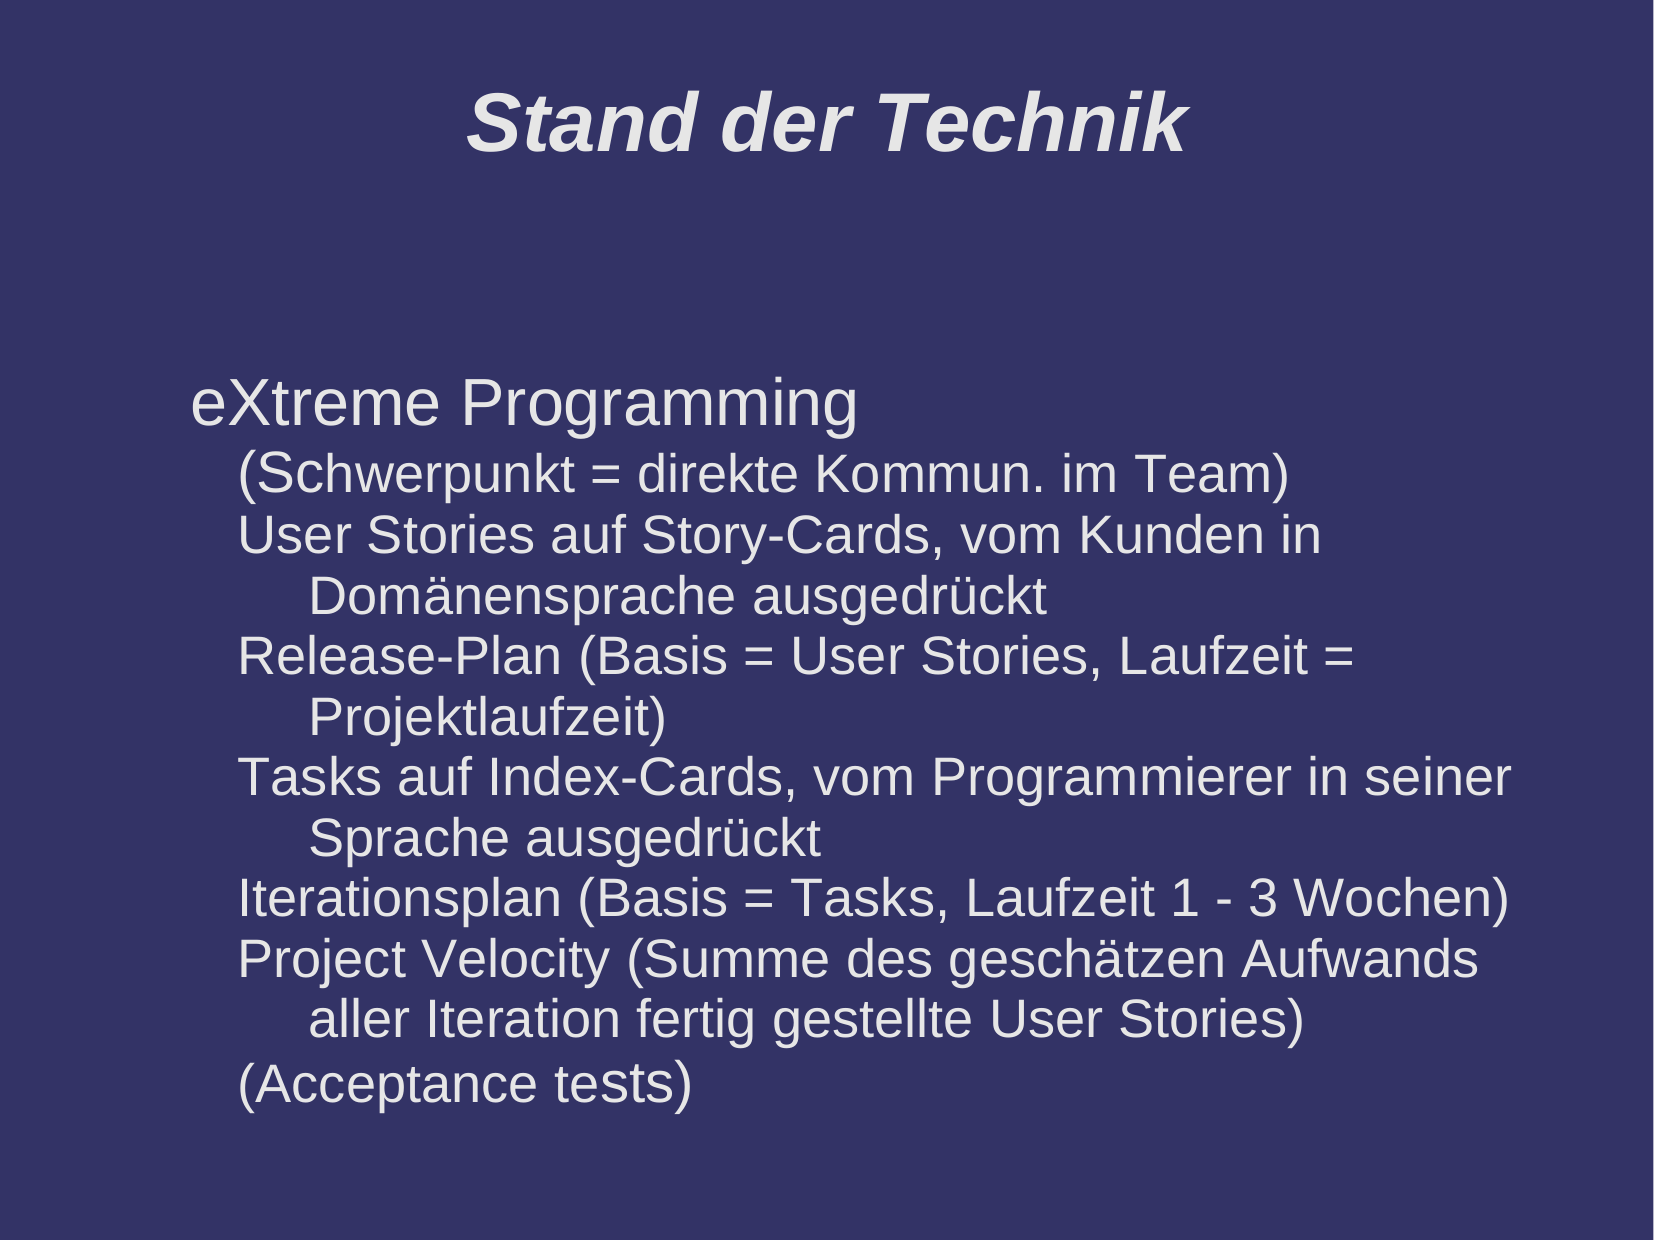

# Stand der Technik
eXtreme Programming
(Schwerpunkt = direkte Kommun. im Team)
User Stories auf Story-Cards, vom Kunden in Domänensprache ausgedrückt
Release-Plan (Basis = User Stories, Laufzeit = Projektlaufzeit)
Tasks auf Index-Cards, vom Programmierer in seiner Sprache ausgedrückt
Iterationsplan (Basis = Tasks, Laufzeit 1 - 3 Wochen)
Project Velocity (Summe des geschätzen Aufwands aller Iteration fertig gestellte User Stories)
(Acceptance tests)